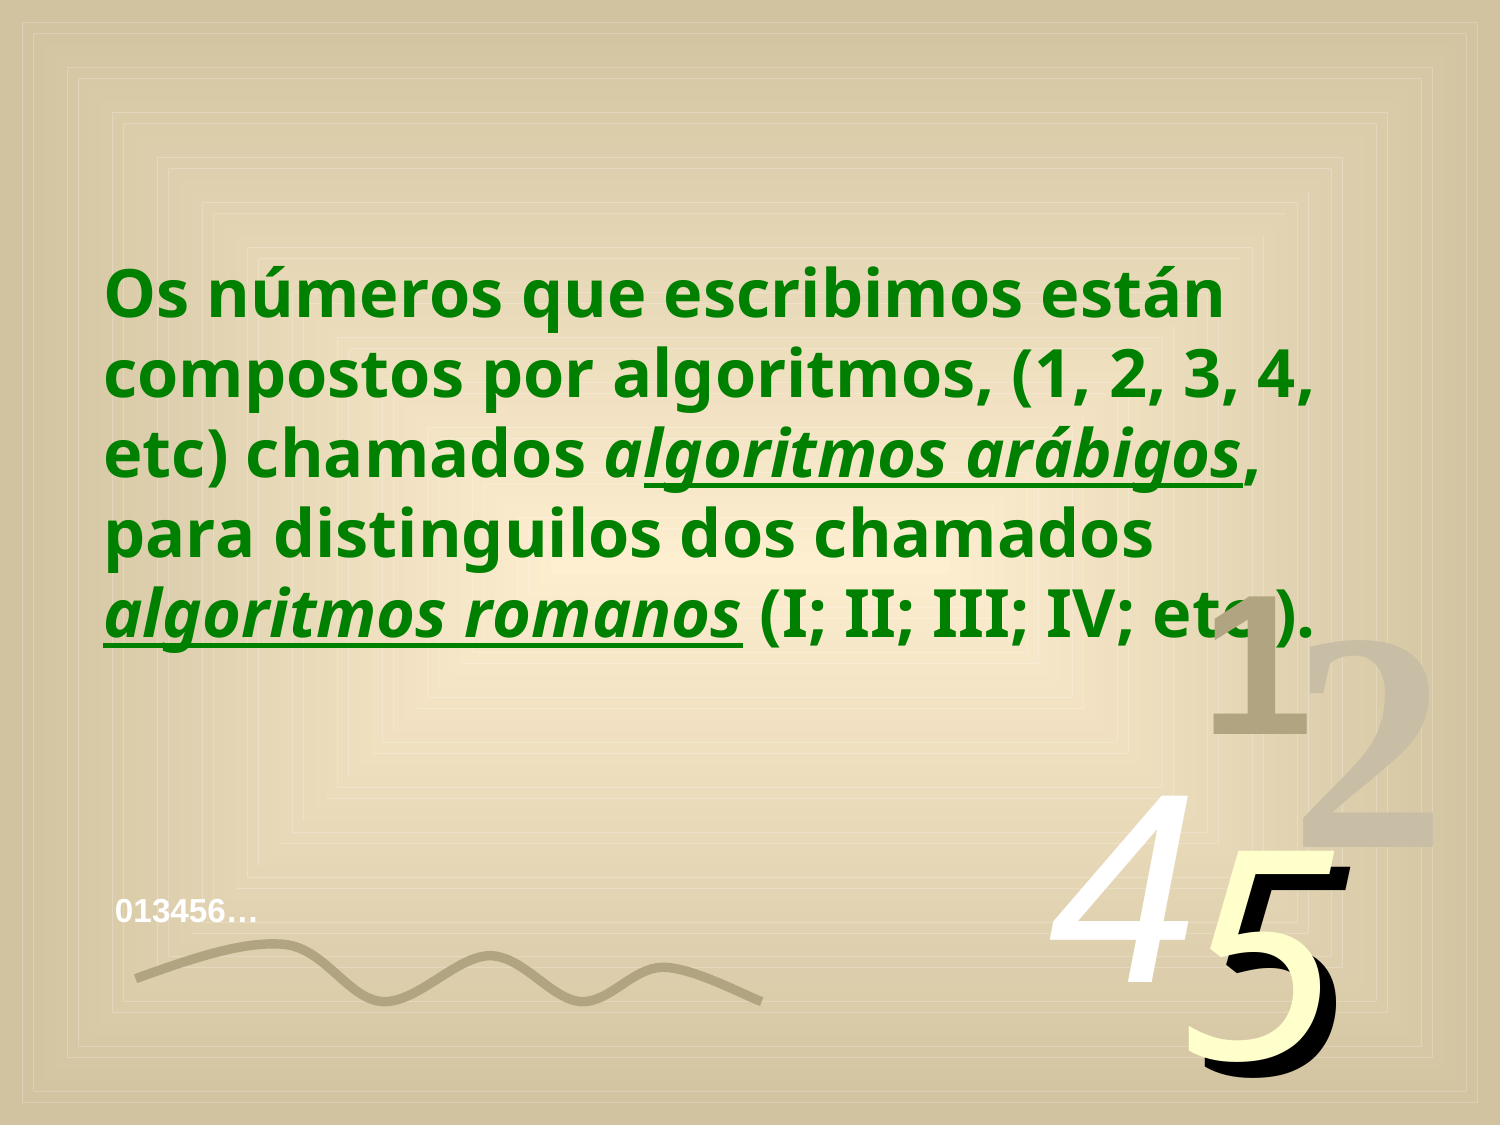

Os números que escribimos están compostos por algoritmos, (1, 2, 3, 4, etc) chamados algoritmos arábigos, para distinguilos dos chamados algoritmos romanos (I; II; III; IV; etc.).
1
2
4
5
013456…